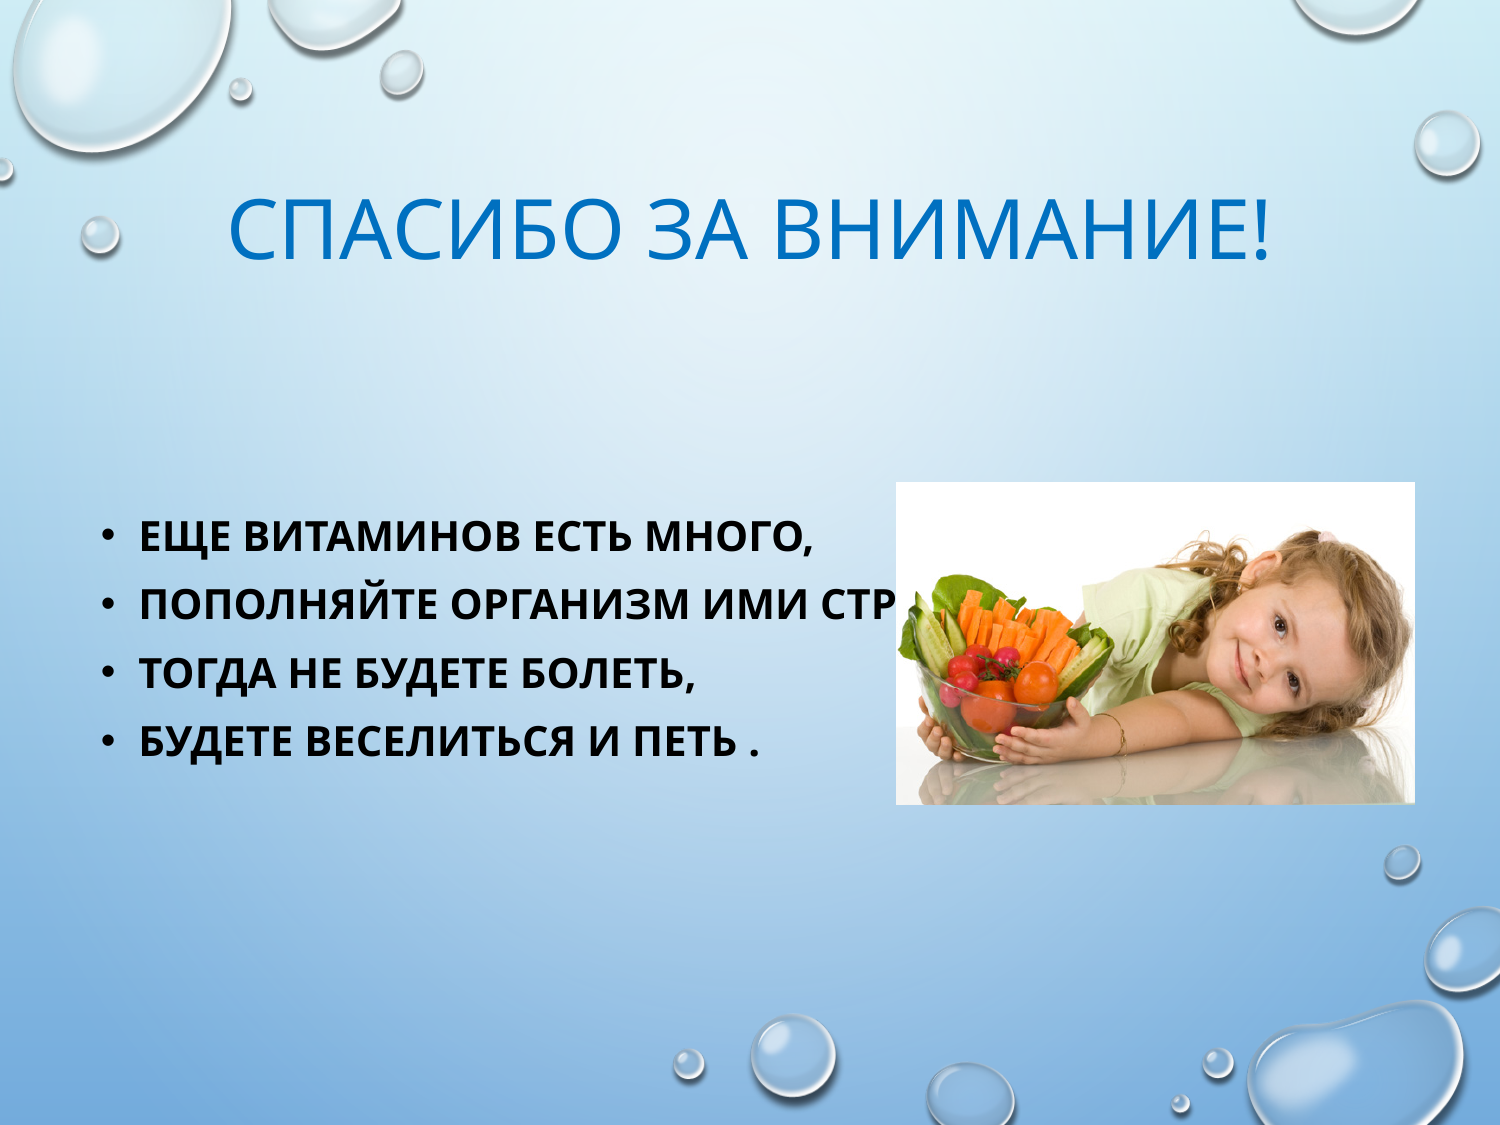

# Спасибо за внимание!
Еще витаминов есть много,
Пополняйте организм ими строго.
Тогда не будете болеть,
Будете веселиться и петь .